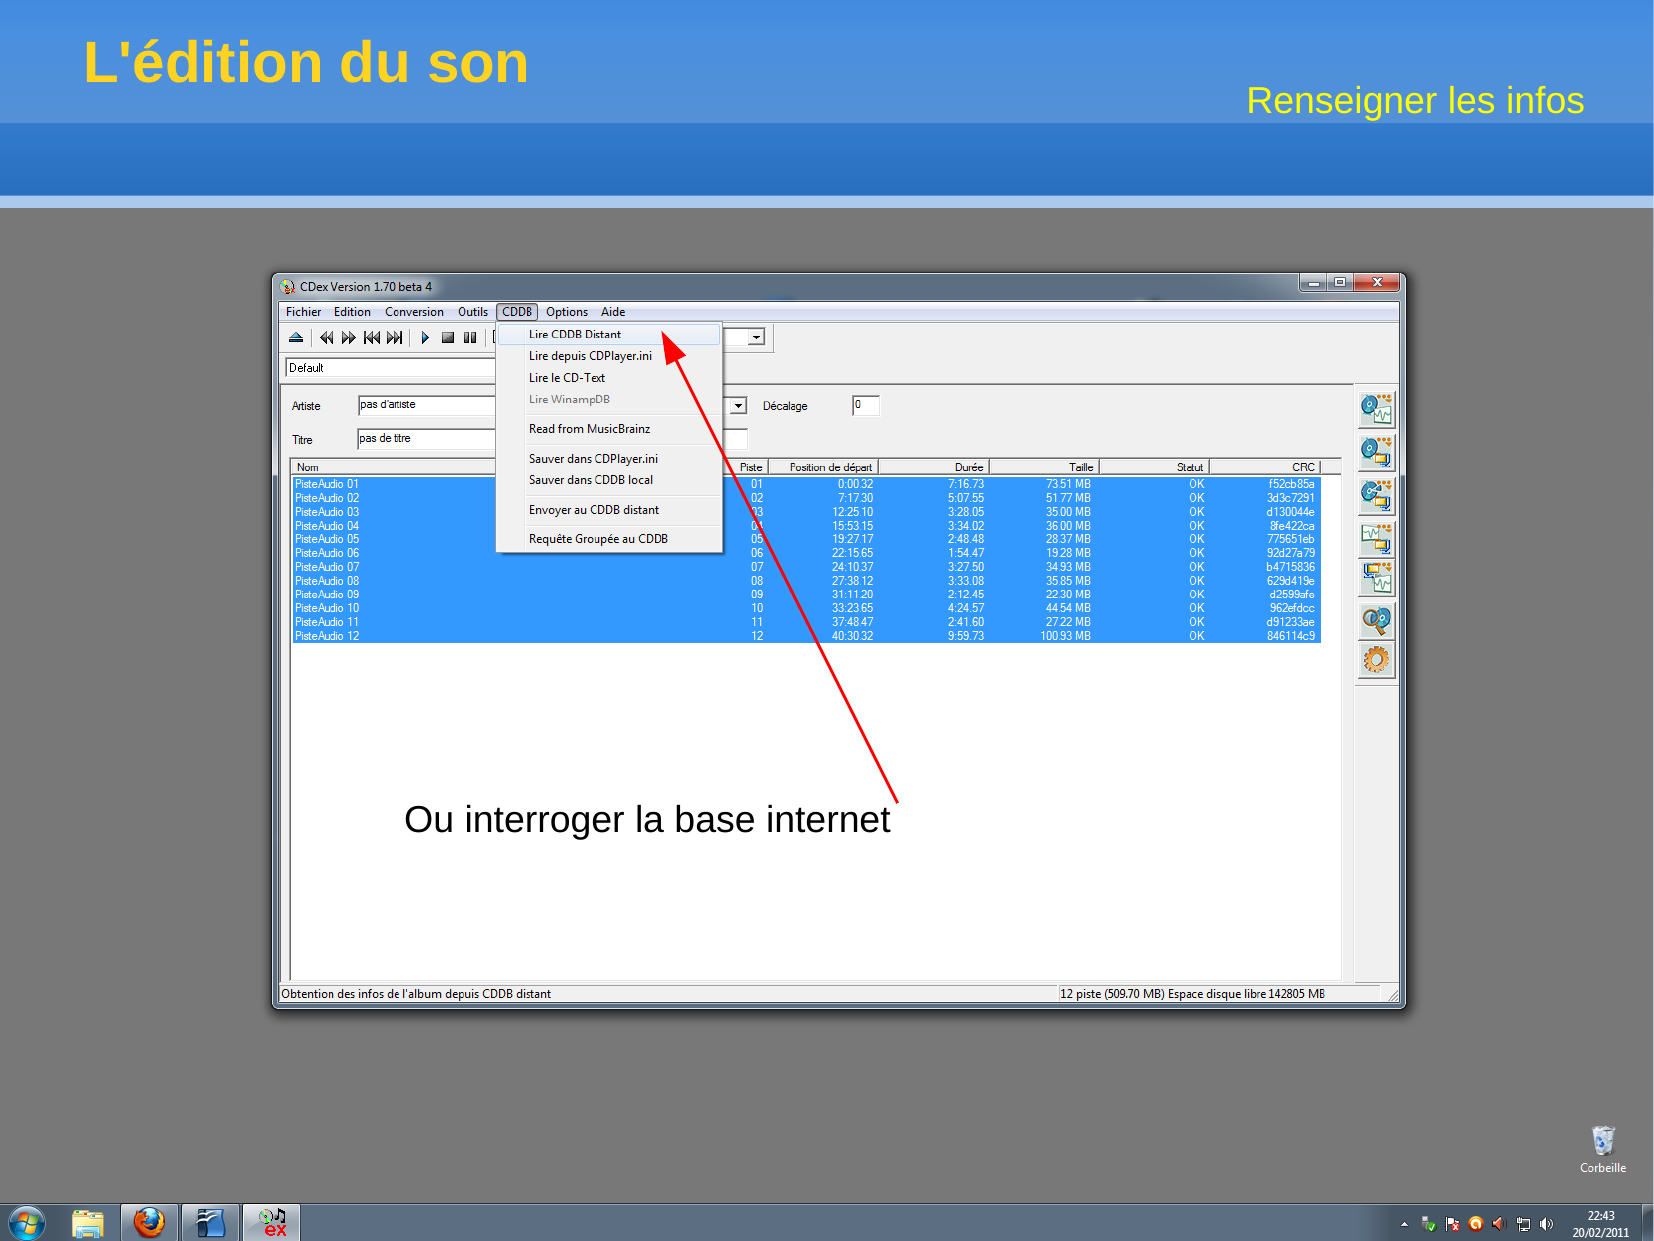

L'édition du son
 Renseigner les infos
#
Ou interroger la base internet